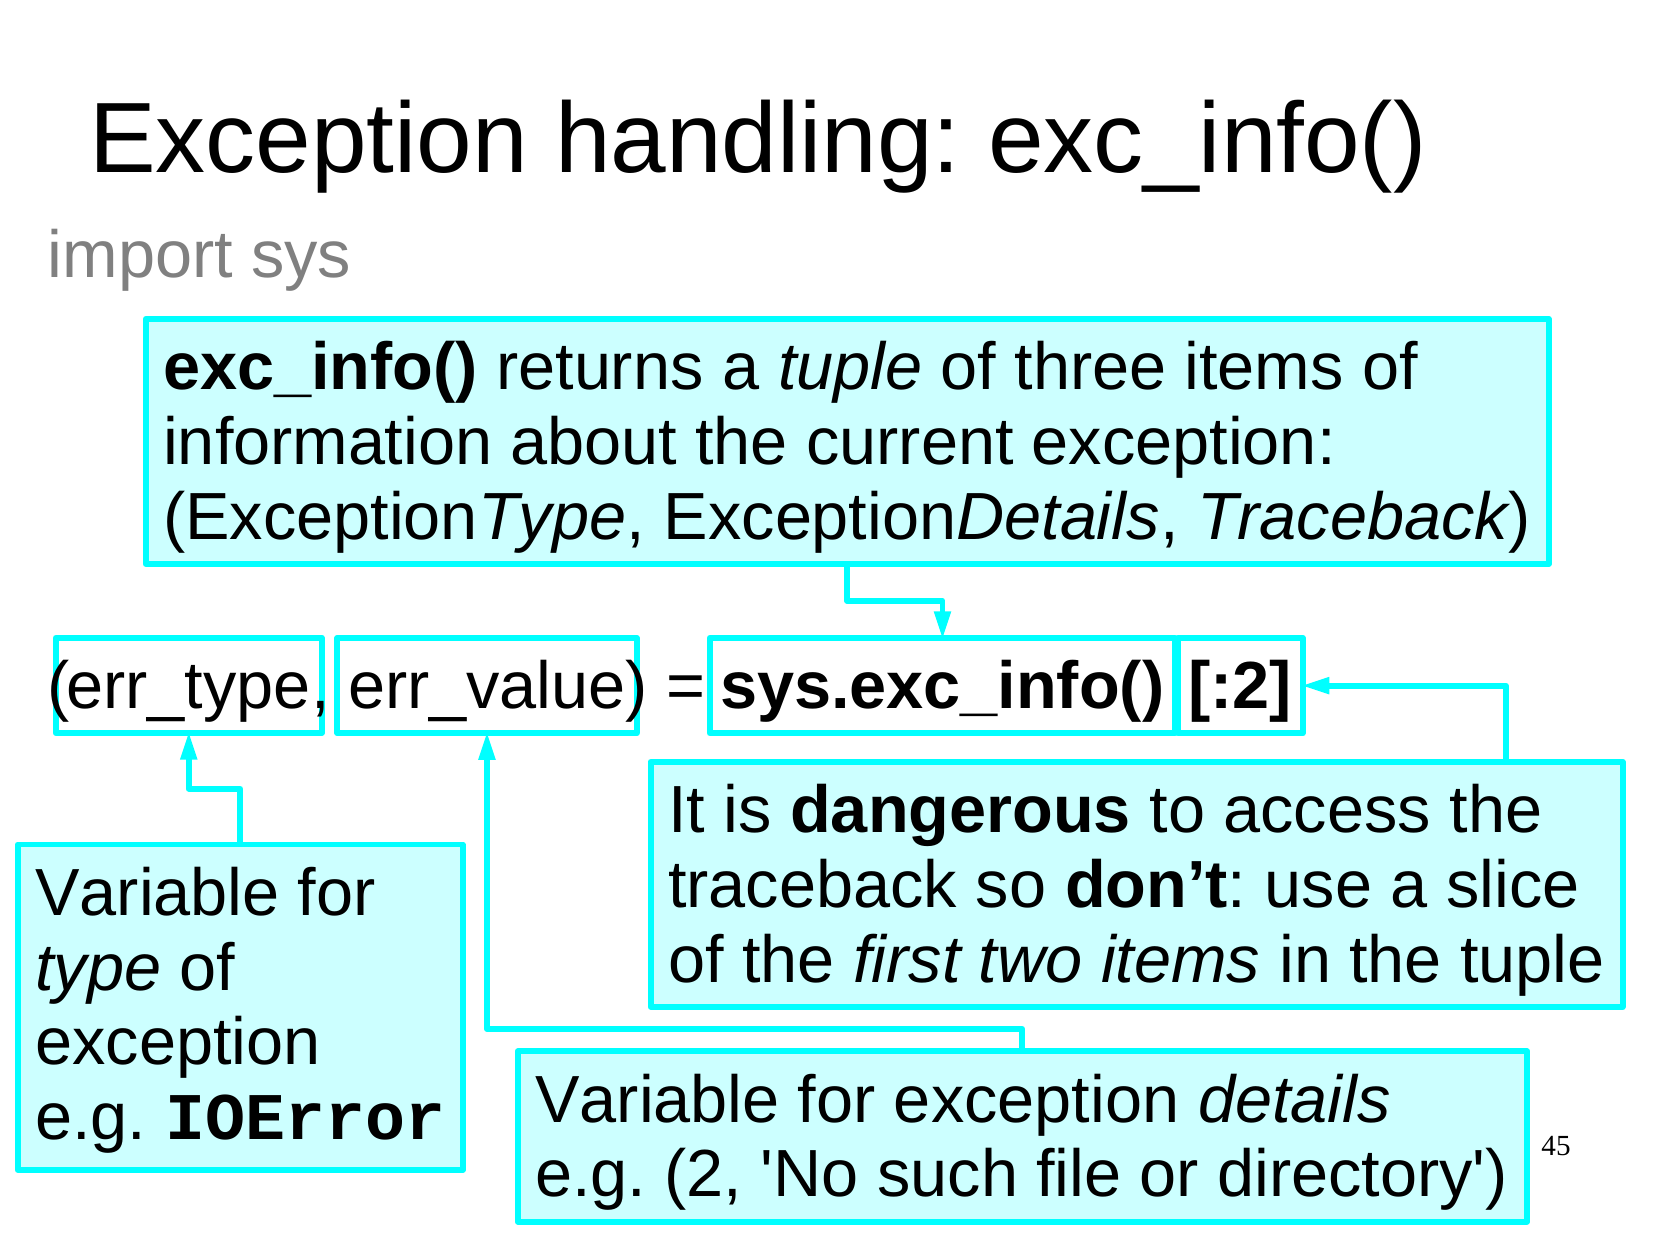

Exception handling: exc_info()
import sys
exc_info() returns a tuple of three items of
information about the current exception:
(ExceptionType, ExceptionDetails, Traceback)
(
err_type
,
err_value
) =
sys.exc_info()
[:2]
It is dangerous to access the
traceback so don’t: use a slice
of the first two items in the tuple
Variable for
type of
exception
e.g. IOError
Variable for exception details
e.g. (2, 'No such file or directory')
45